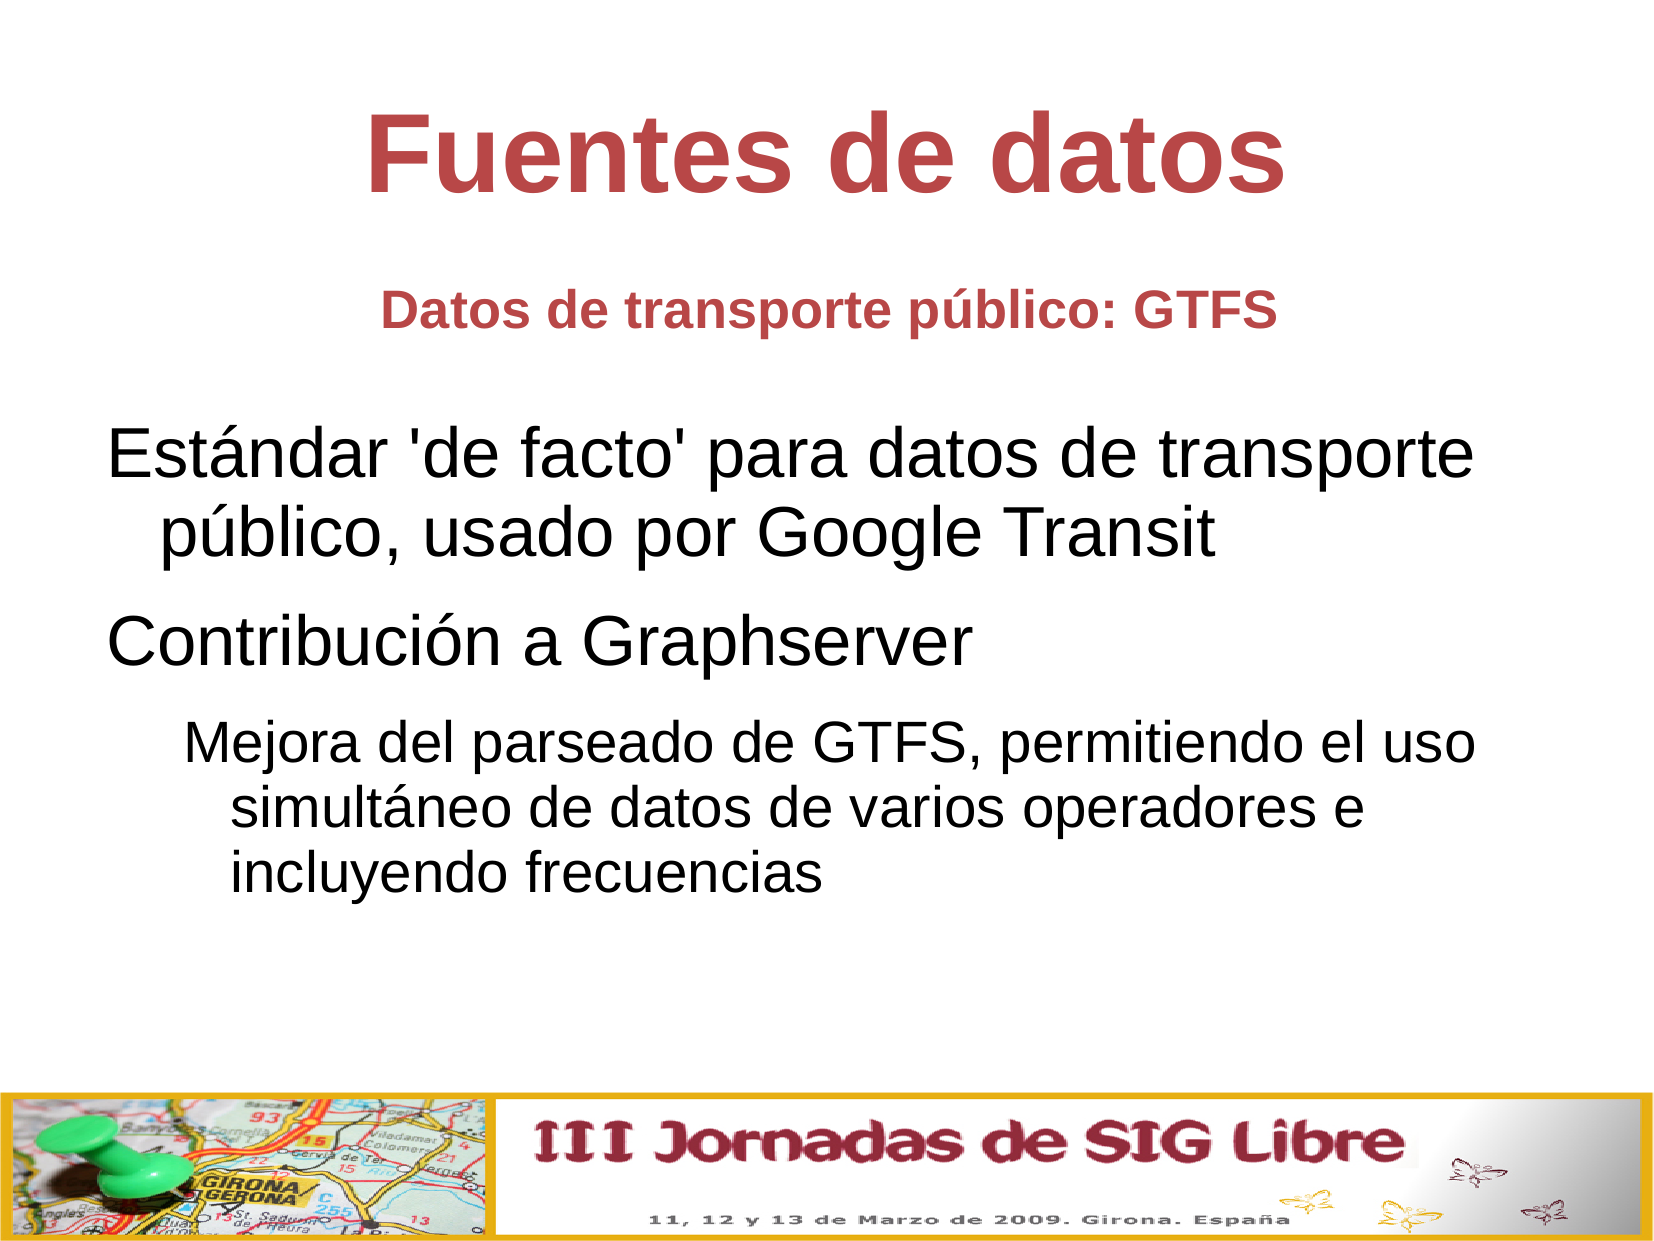

# Fuentes de datos
Datos de transporte público: GTFS
Estándar 'de facto' para datos de transporte público, usado por Google Transit
Contribución a Graphserver
Mejora del parseado de GTFS, permitiendo el uso simultáneo de datos de varios operadores e incluyendo frecuencias